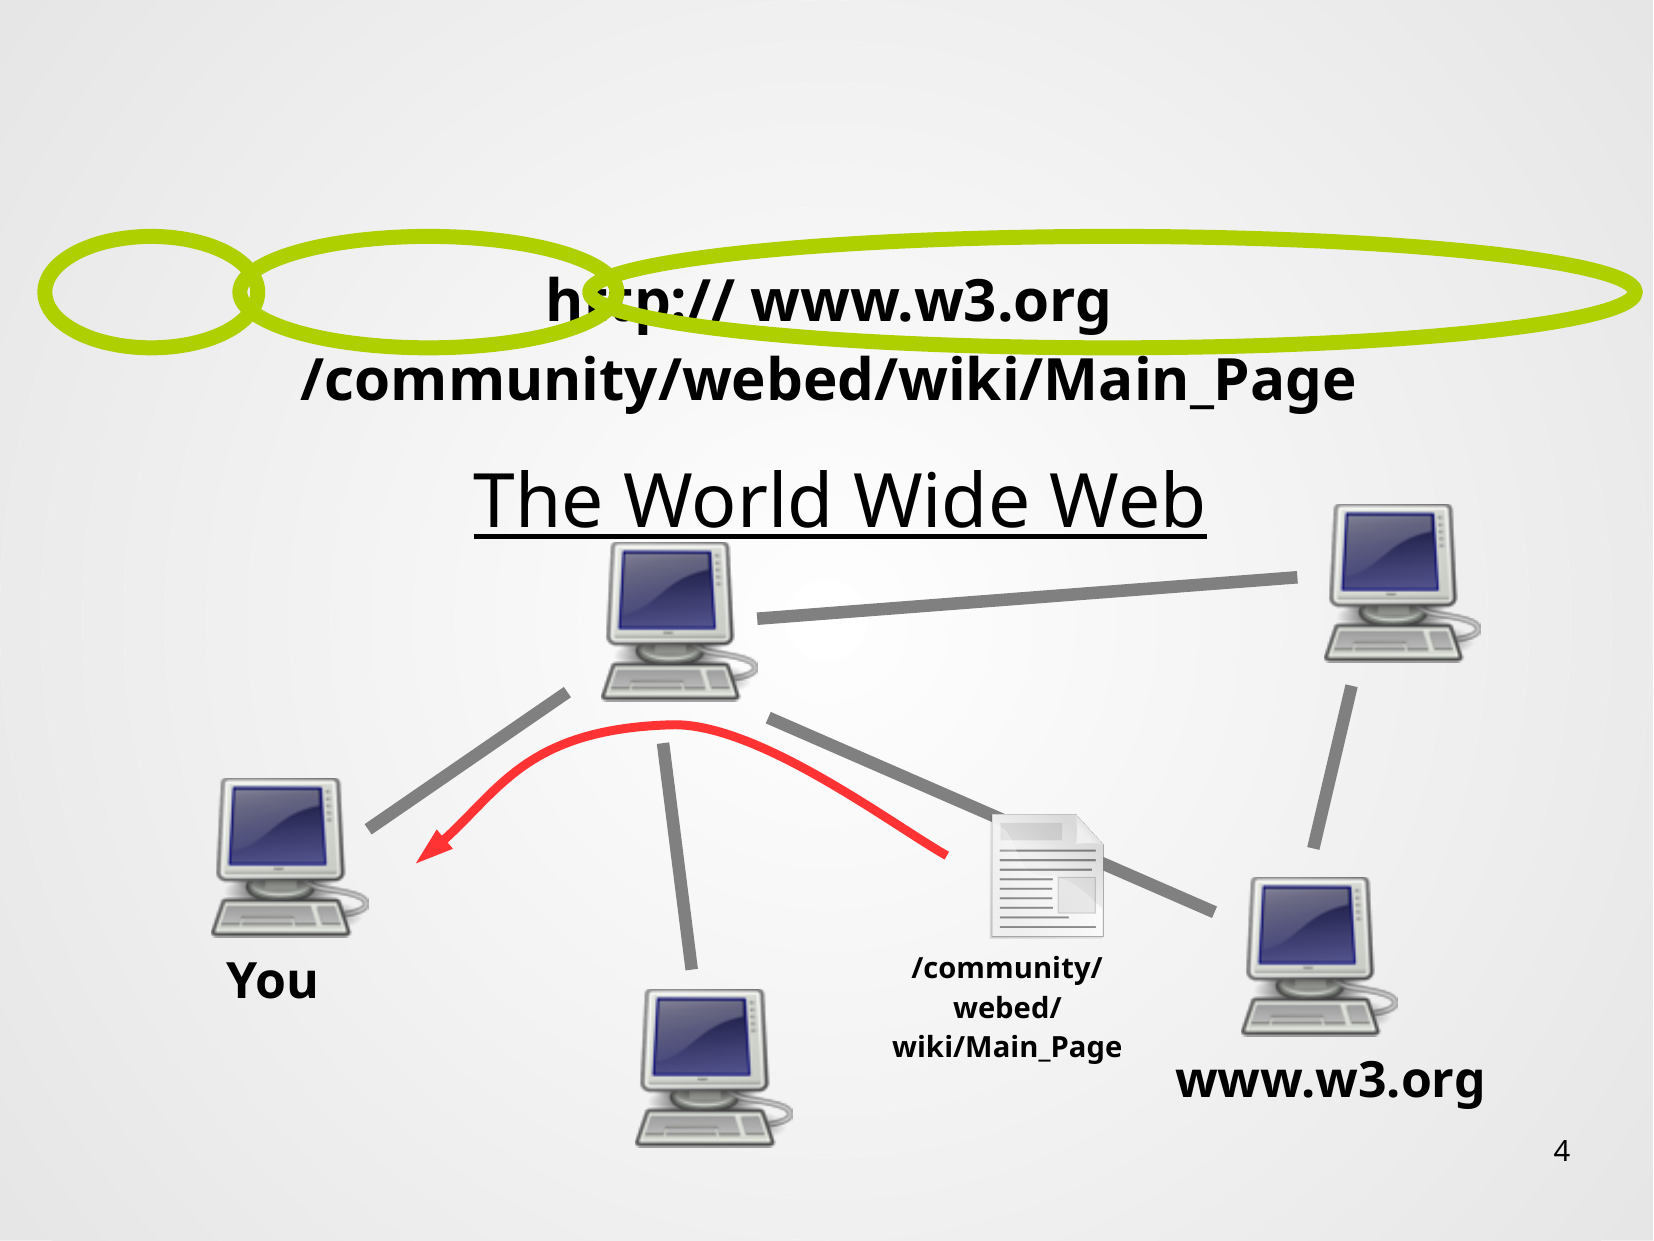

http:// www.w3.org /community/webed/wiki/Main_Page
The World Wide Web
You
/community/webed/
wiki/Main_Page
www.w3.org
4